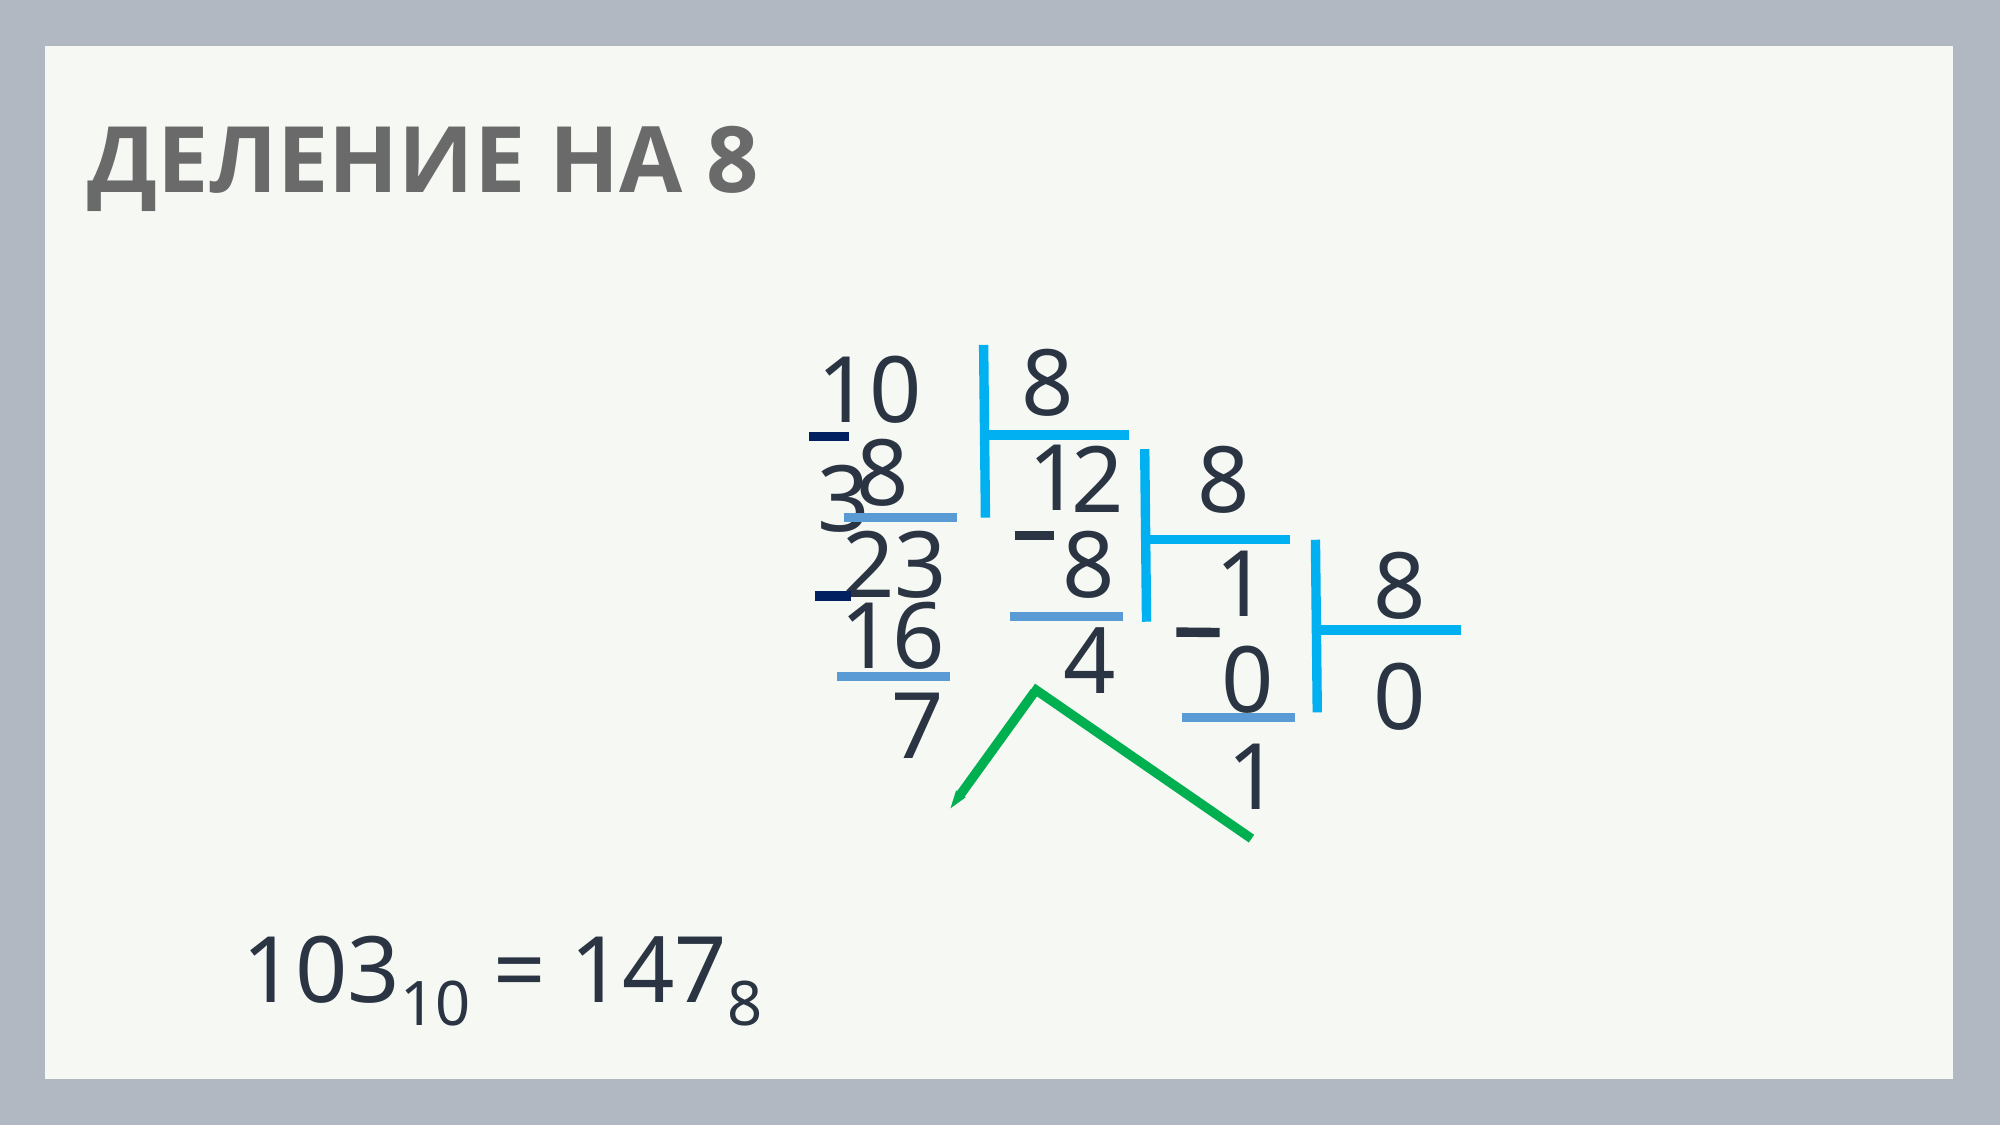

# ДЕЛЕНИЕ НА 8
8
103
8
1
8
2
23
8
1
8
16
4
0
0
7
1
10310 = 1478